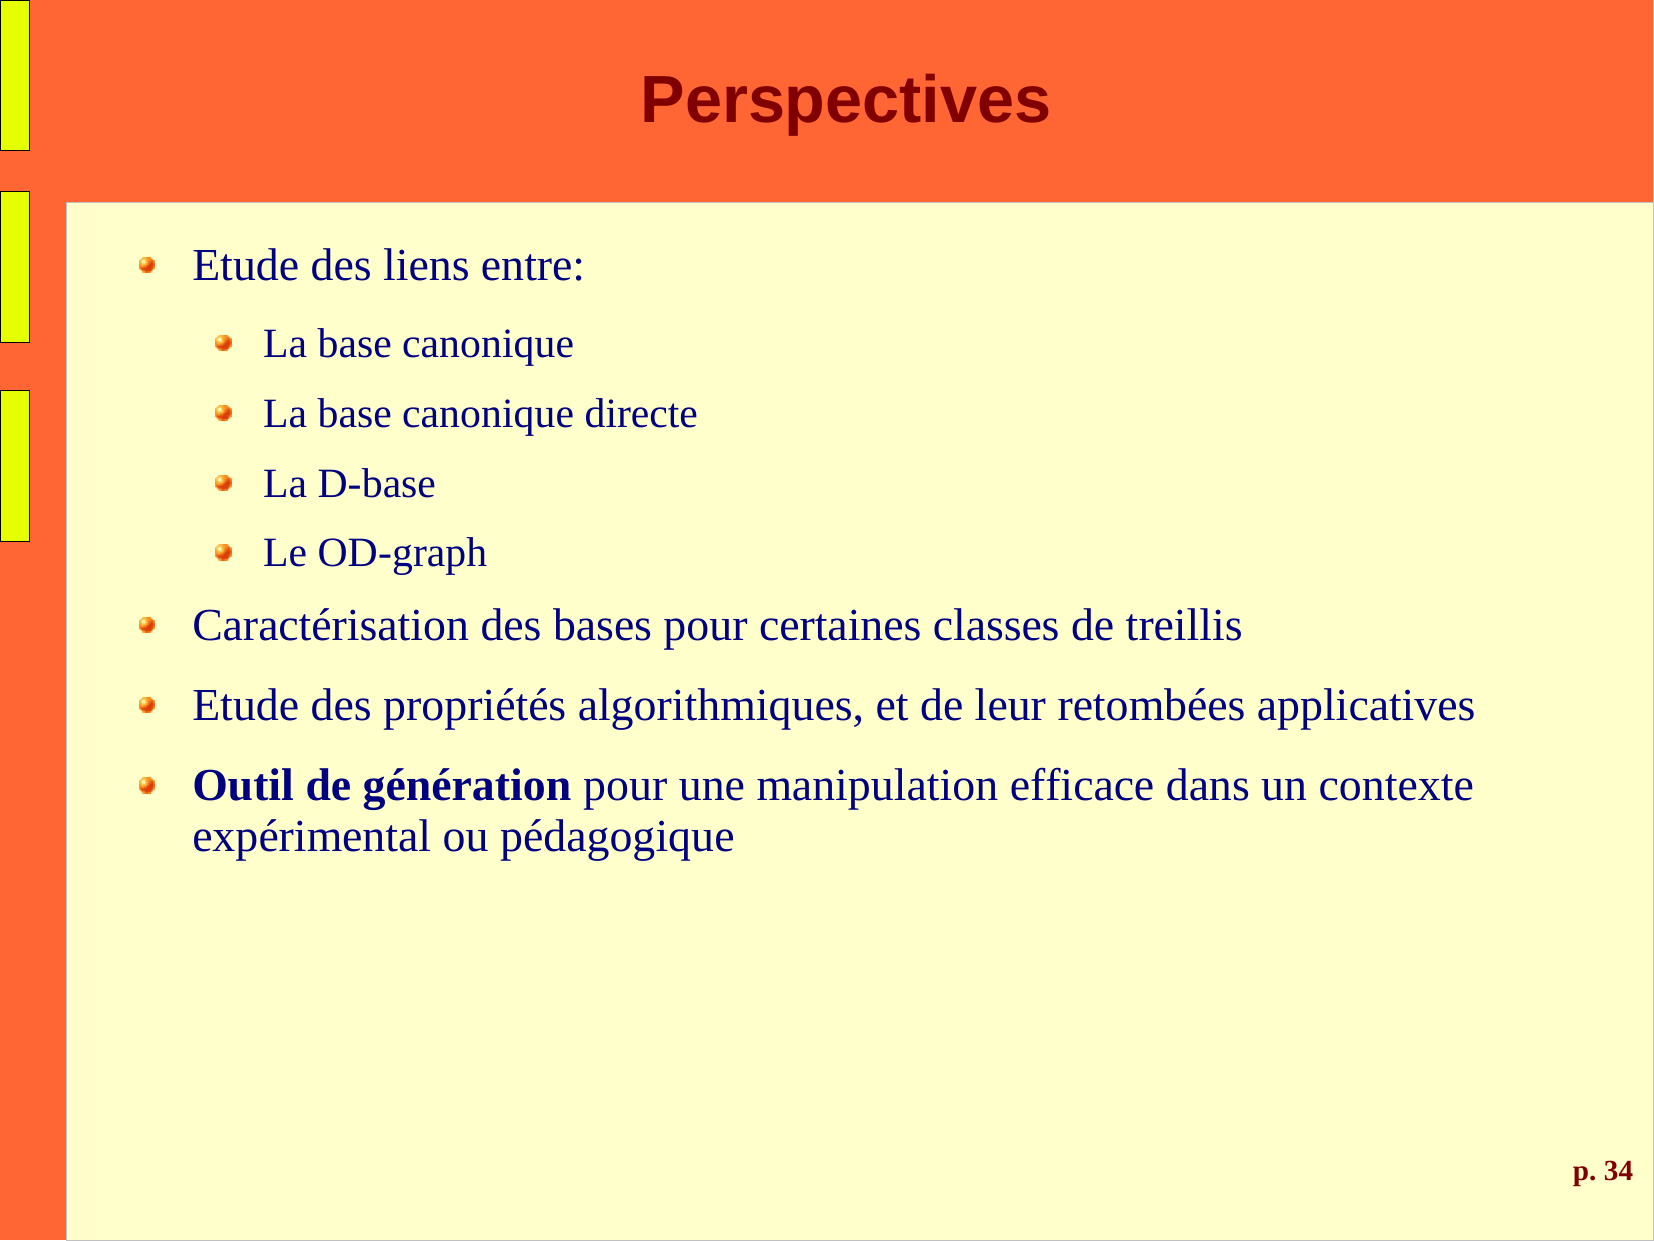

# Perspectives
Etude des liens entre:
La base canonique
La base canonique directe
La D-base
Le OD-graph
Caractérisation des bases pour certaines classes de treillis
Etude des propriétés algorithmiques, et de leur retombées applicatives
Outil de génération pour une manipulation efficace dans un contexte expérimental ou pédagogique